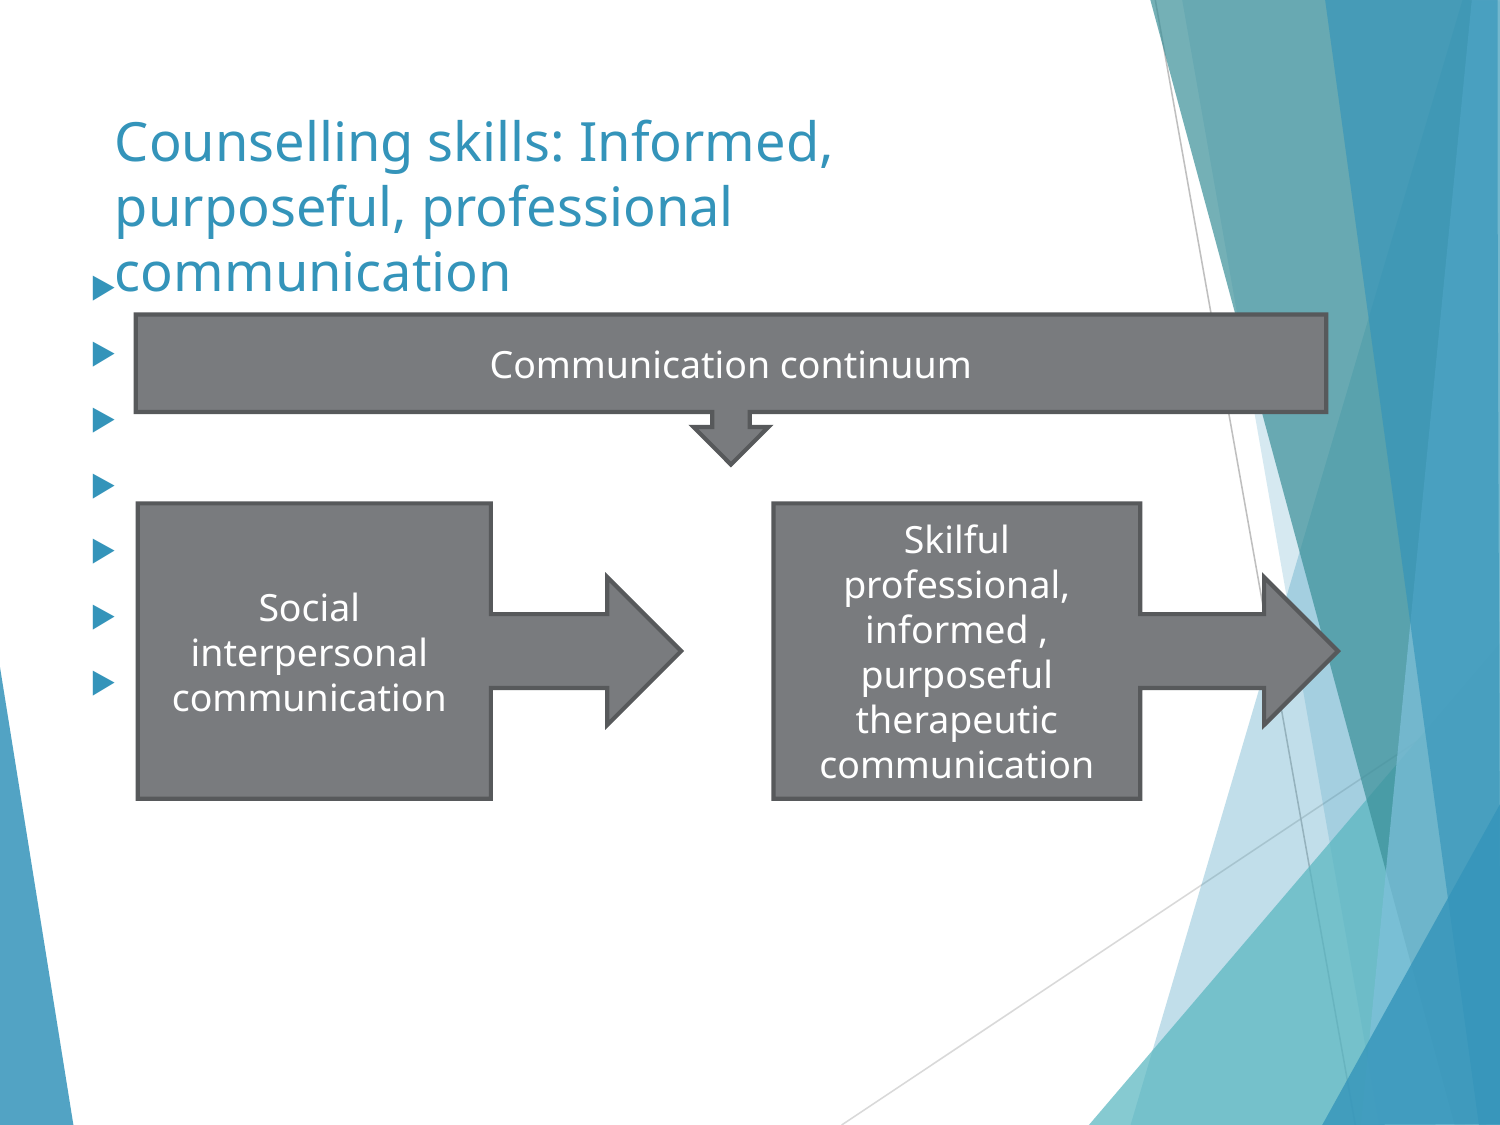

# Counselling skills: Informed, purposeful, professional communication
Communication continuum
Social
interpersonal
communication
Skilful professional, informed , purposeful therapeutic communication